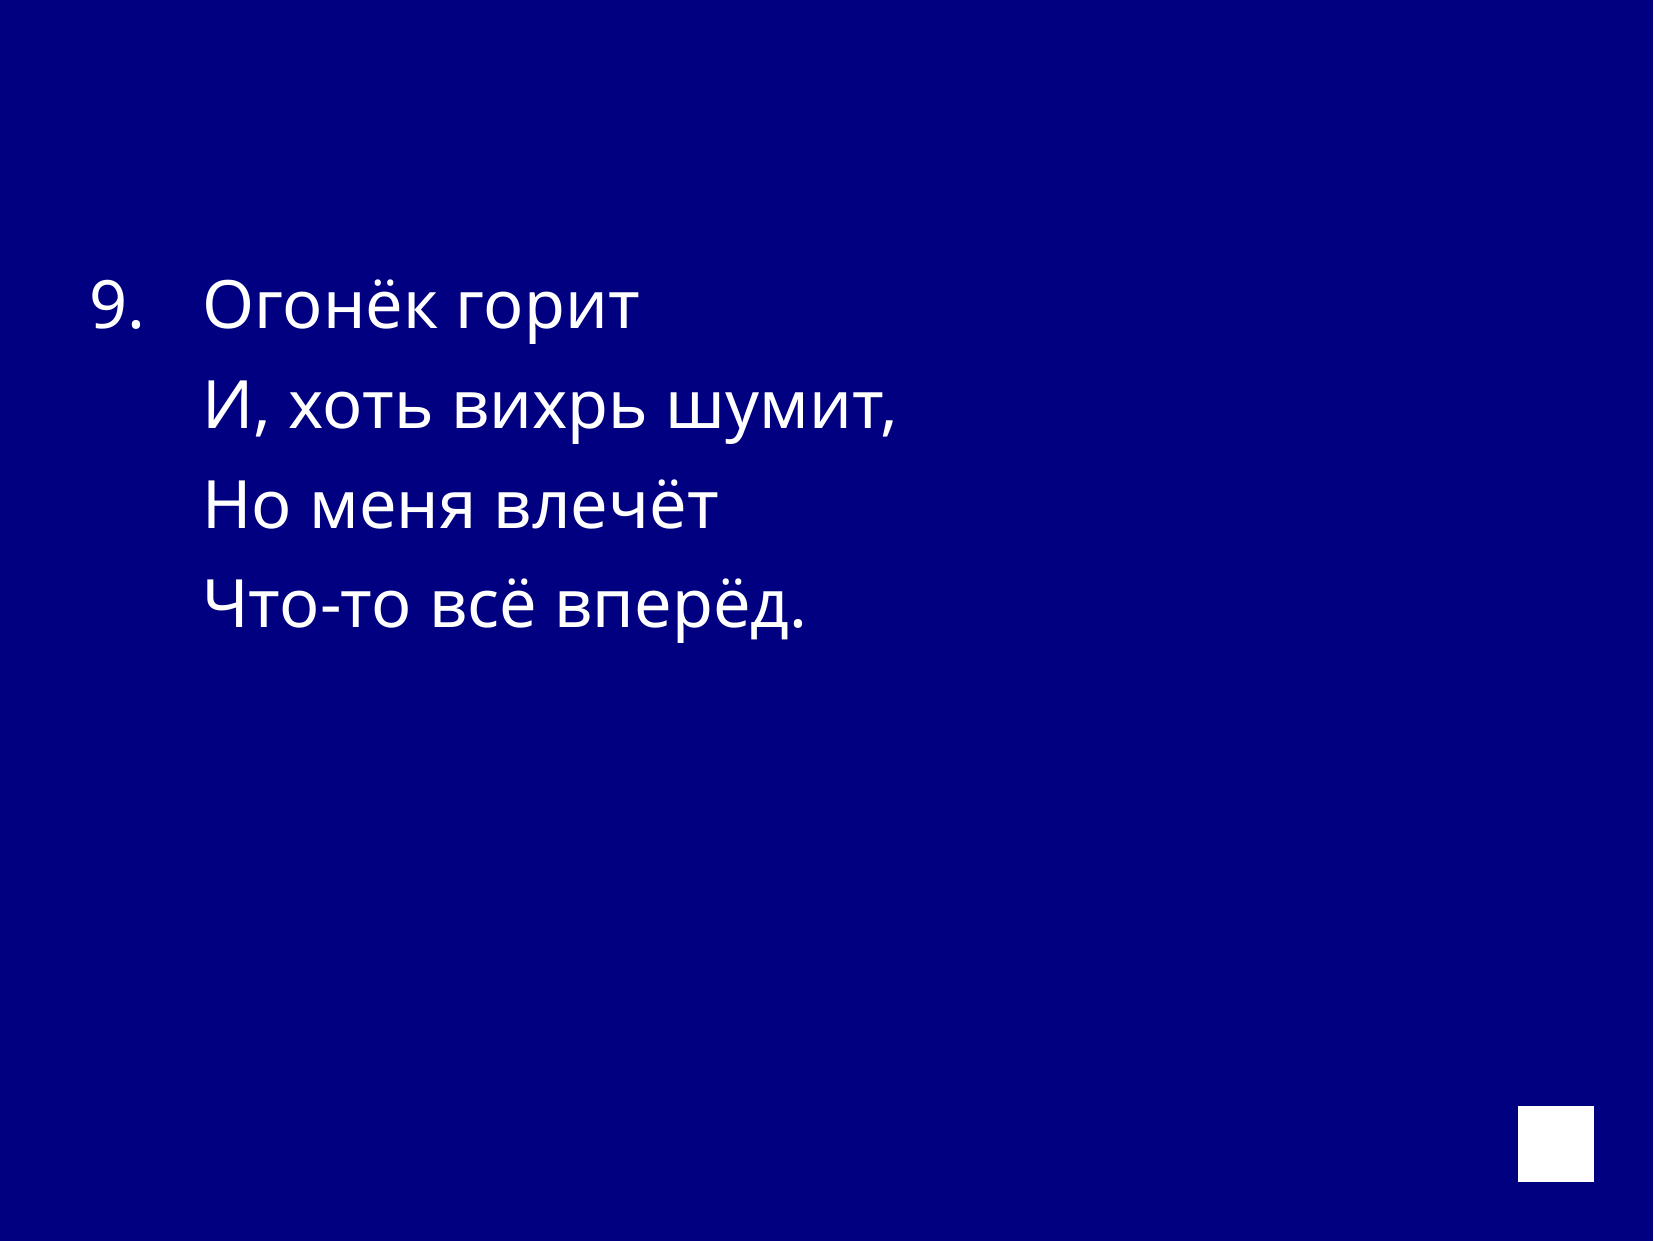

9.	Огонёк горит
	И, хоть вихрь шумит,
	Но меня влечёт
	Что-то всё вперёд.